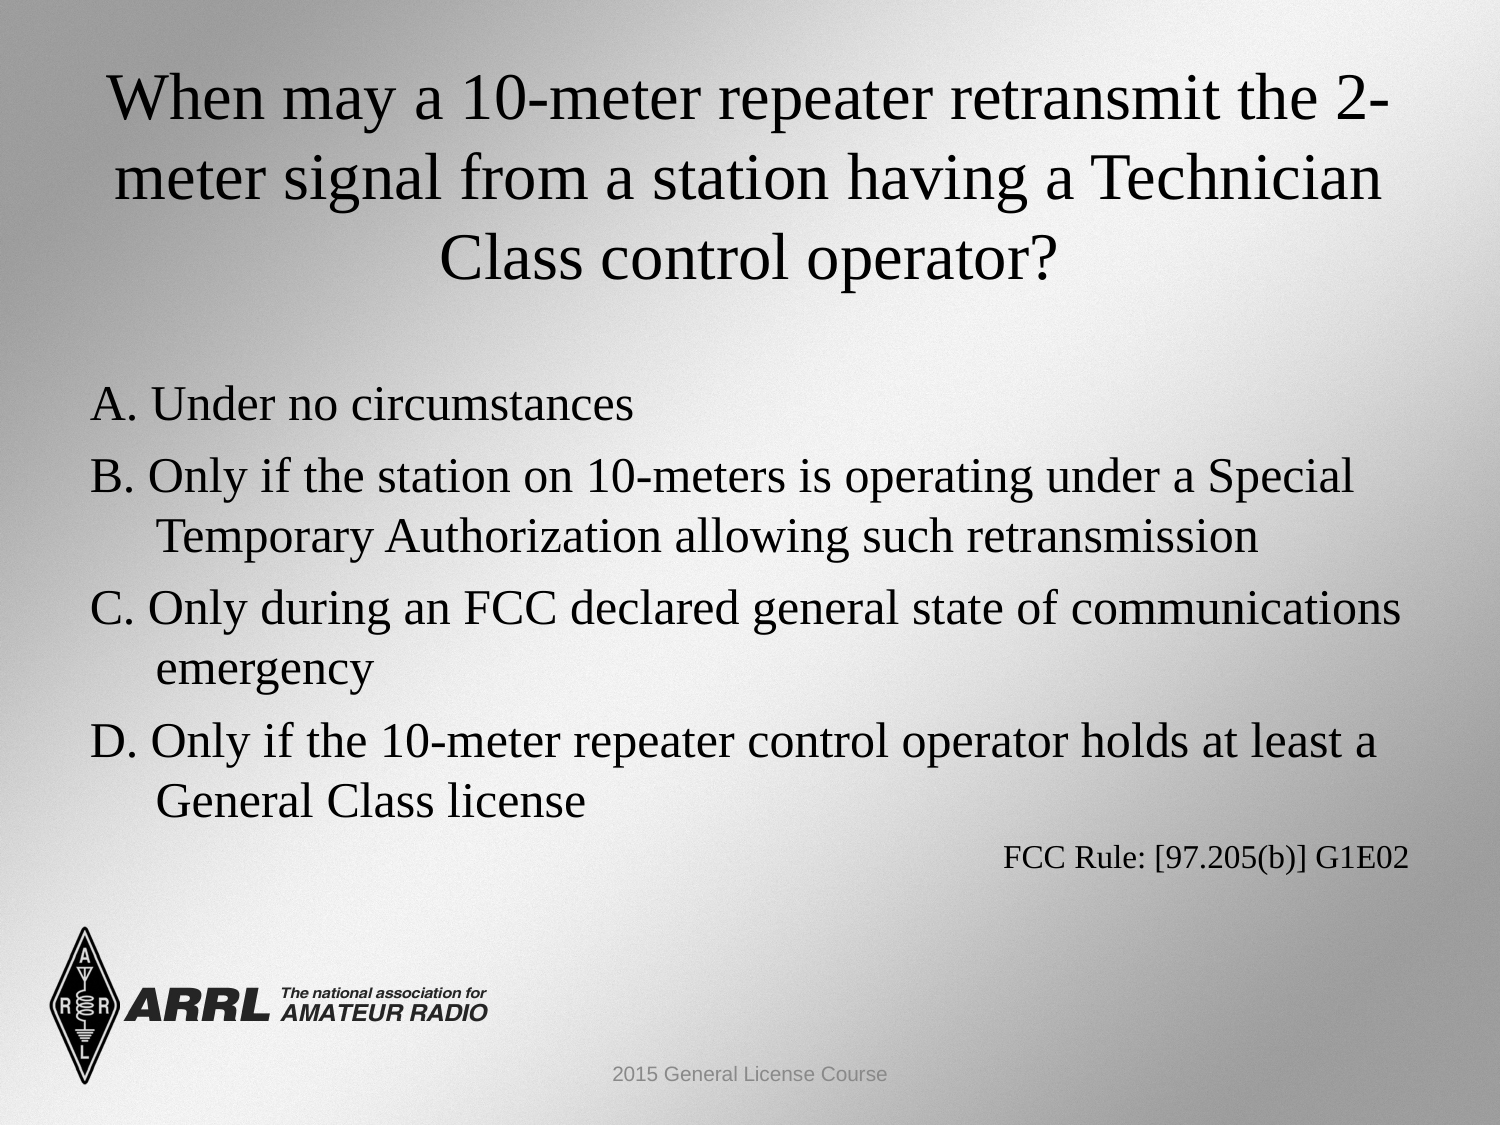

# When may a 10-meter repeater retransmit the 2-meter signal from a station having a Technician Class control operator?
A. Under no circumstances
B. Only if the station on 10-meters is operating under a Special Temporary Authorization allowing such retransmission
C. Only during an FCC declared general state of communications emergency
D. Only if the 10-meter repeater control operator holds at least a General Class license
FCC Rule: [97.205(b)] G1E02
2015 General License Course